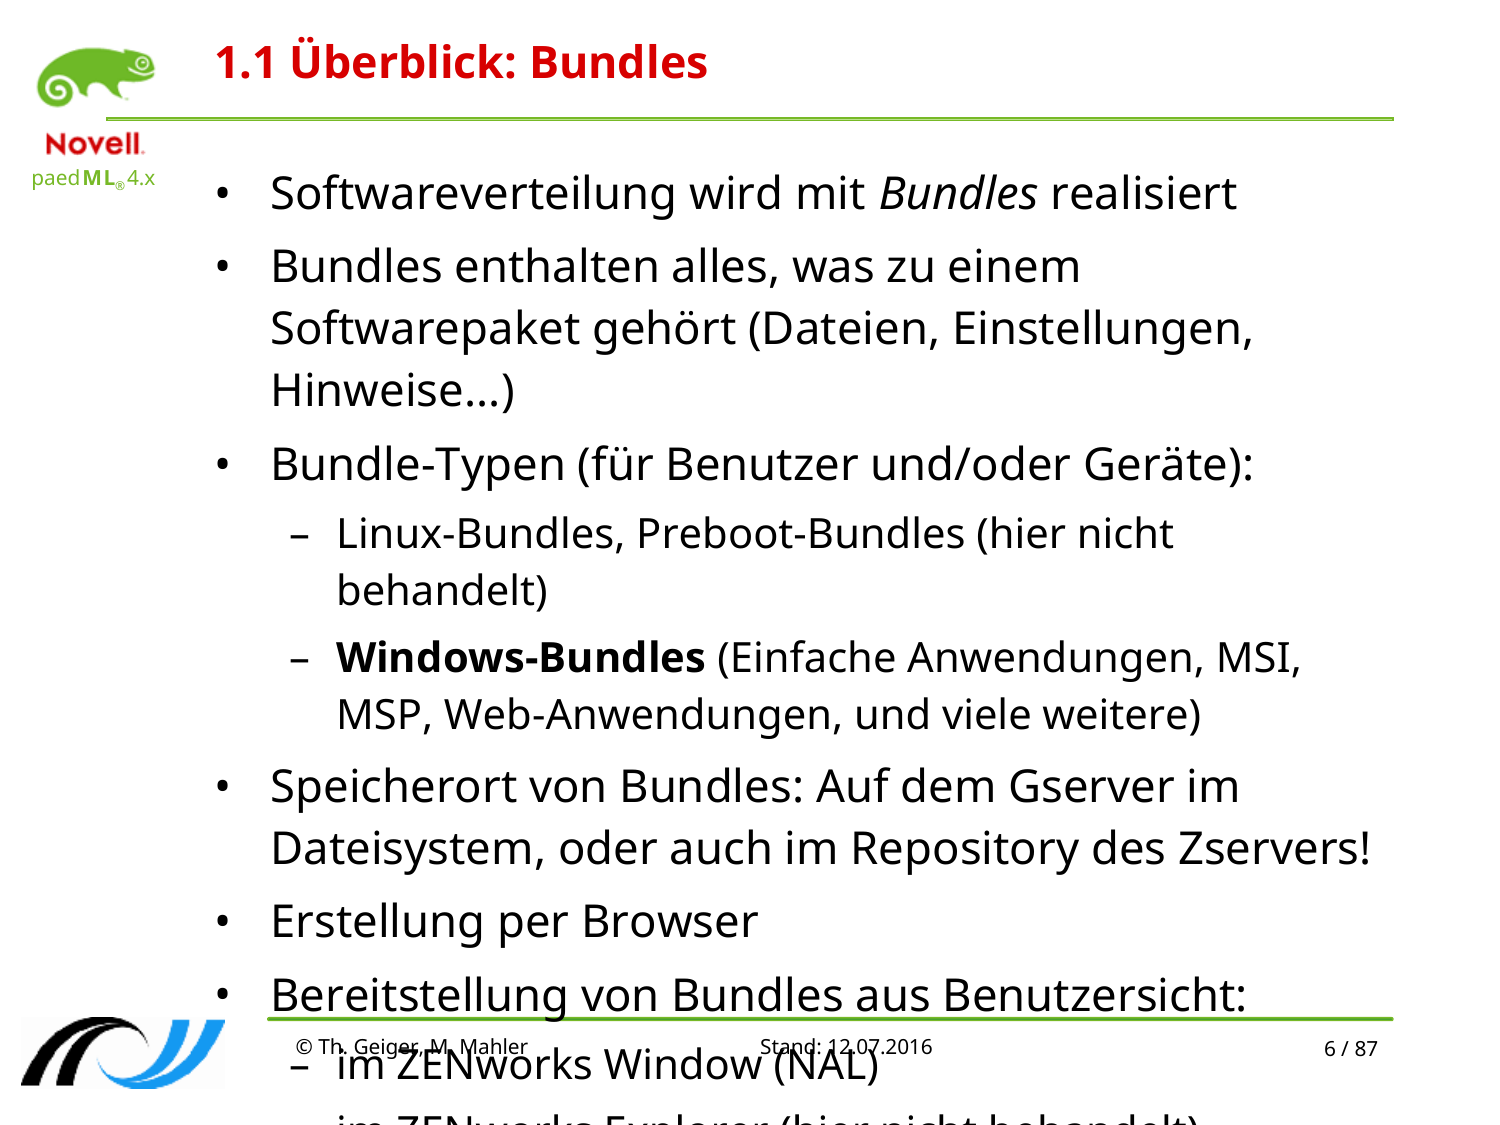

# 1.1 Überblick: Bundles
Softwareverteilung wird mit Bundles realisiert
Bundles enthalten alles, was zu einem Softwarepaket gehört (Dateien, Einstellungen, Hinweise...)
Bundle-Typen (für Benutzer und/oder Geräte):
Linux-Bundles, Preboot-Bundles (hier nicht behandelt)
Windows-Bundles (Einfache Anwendungen, MSI, MSP, Web-Anwendungen, und viele weitere)
Speicherort von Bundles: Auf dem Gserver im Dateisystem, oder auch im Repository des Zservers!
Erstellung per Browser
Bereitstellung von Bundles aus Benutzersicht:
im ZENworks Window (NAL)
im ZENworks Explorer (hier nicht behandelt)
© Th. Geiger, M. Mahler
12.07.2016
6